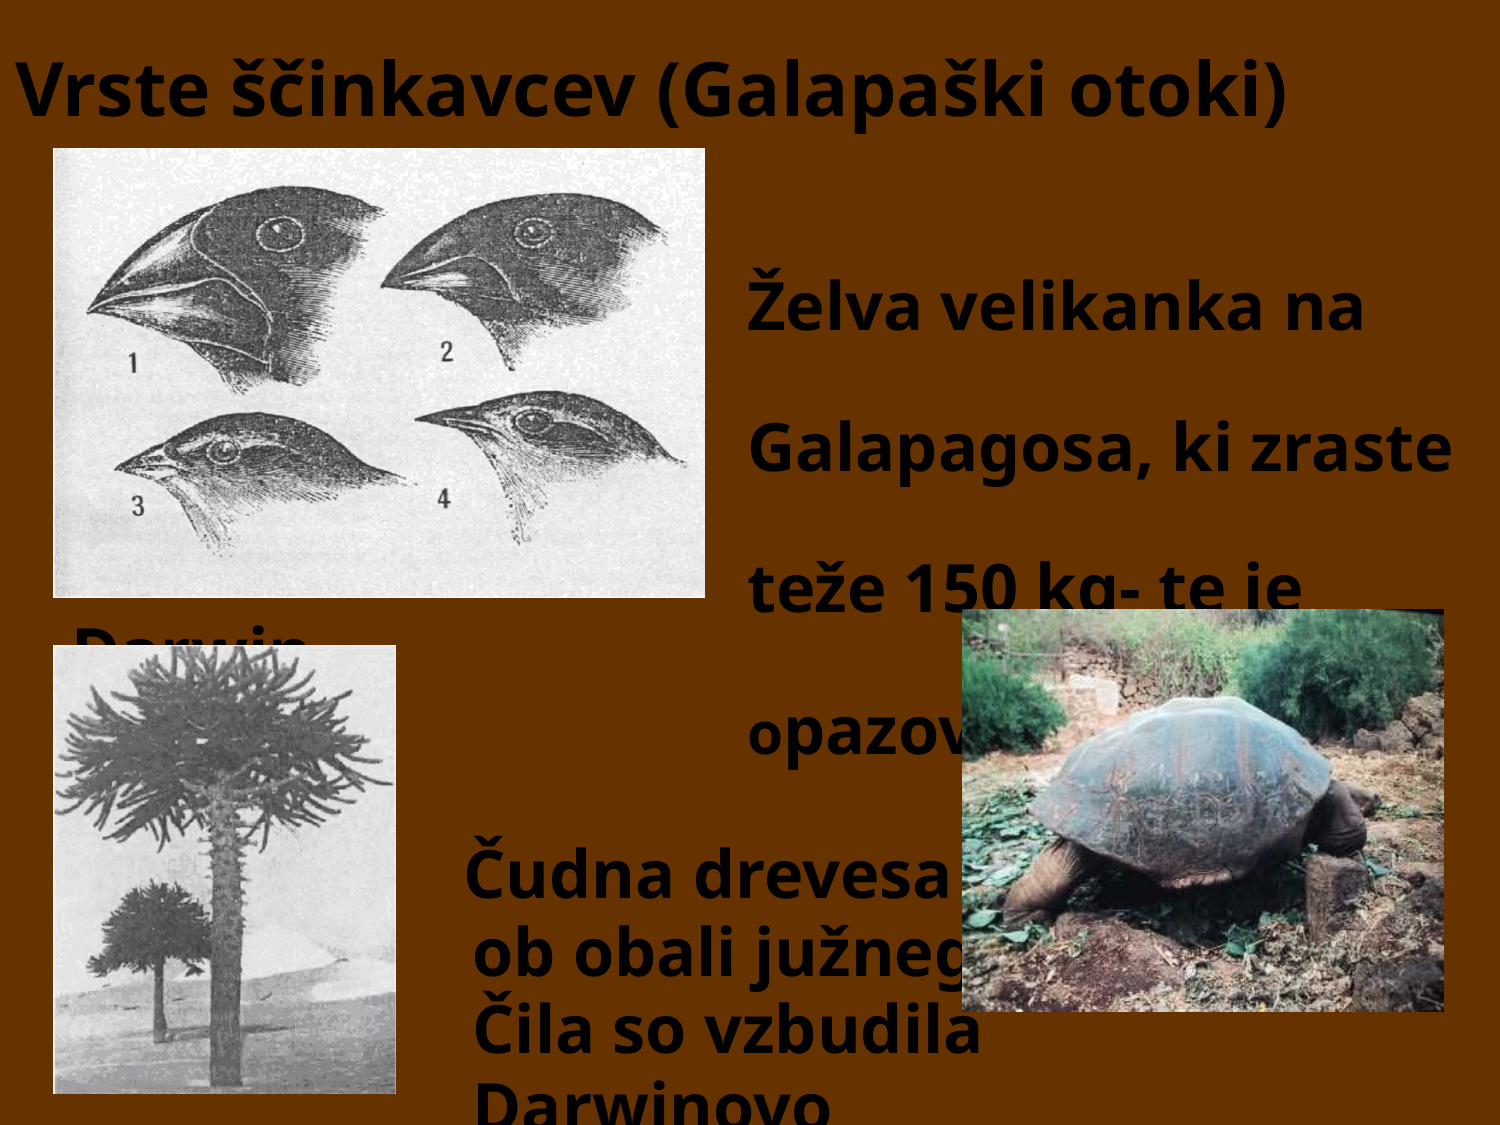

# Vrste ščinkavcev (Galapaški otoki)
 Želva velikanka na otokih
 Galapagosa, ki zraste do
 teže 150 kg- te je Darwin
 opazoval.
 Čudna drevesa
 ob obali južnega
 Čila so vzbudila
 Darwinovo
 radovednost.